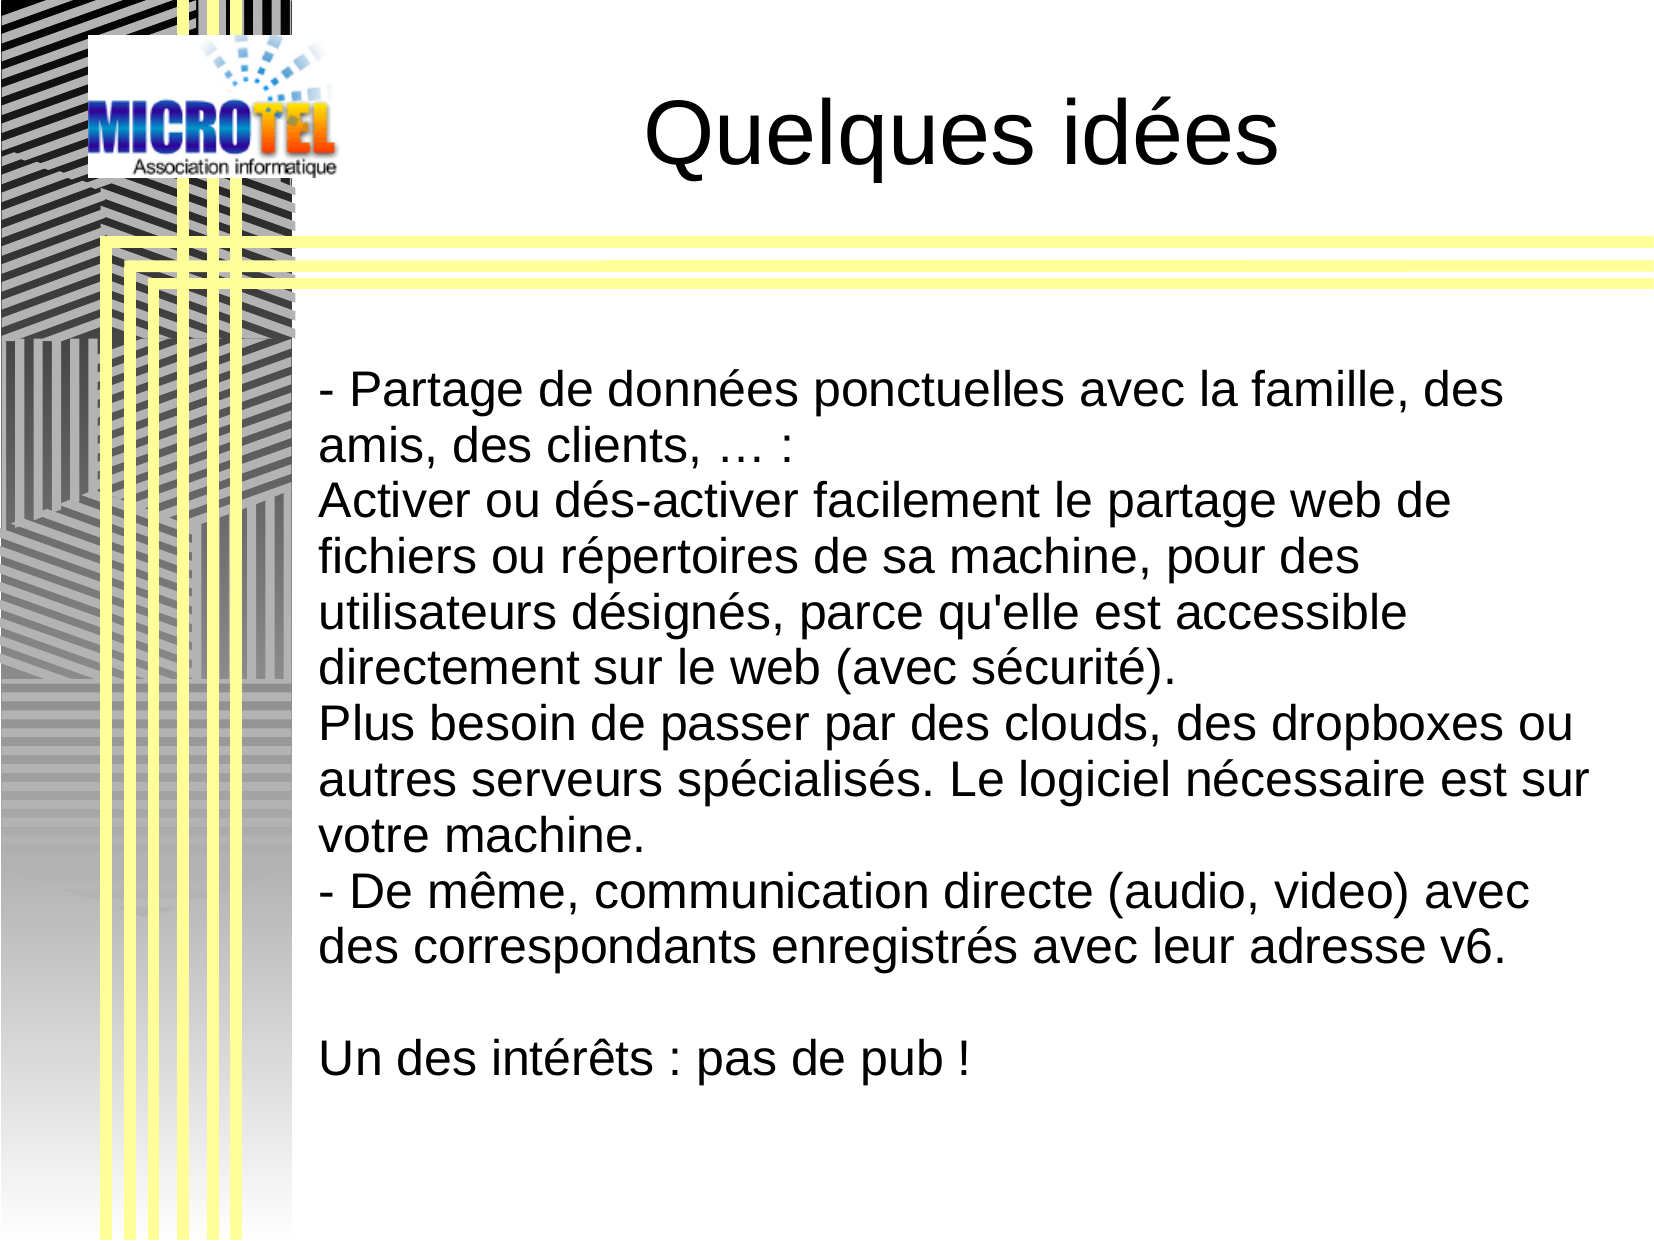

# Quelques idées
- Partage de données ponctuelles avec la famille, des amis, des clients, … :
Activer ou dés-activer facilement le partage web de fichiers ou répertoires de sa machine, pour des utilisateurs désignés, parce qu'elle est accessible directement sur le web (avec sécurité).
Plus besoin de passer par des clouds, des dropboxes ou autres serveurs spécialisés. Le logiciel nécessaire est sur votre machine.
- De même, communication directe (audio, video) avec des correspondants enregistrés avec leur adresse v6.
Un des intérêts : pas de pub !